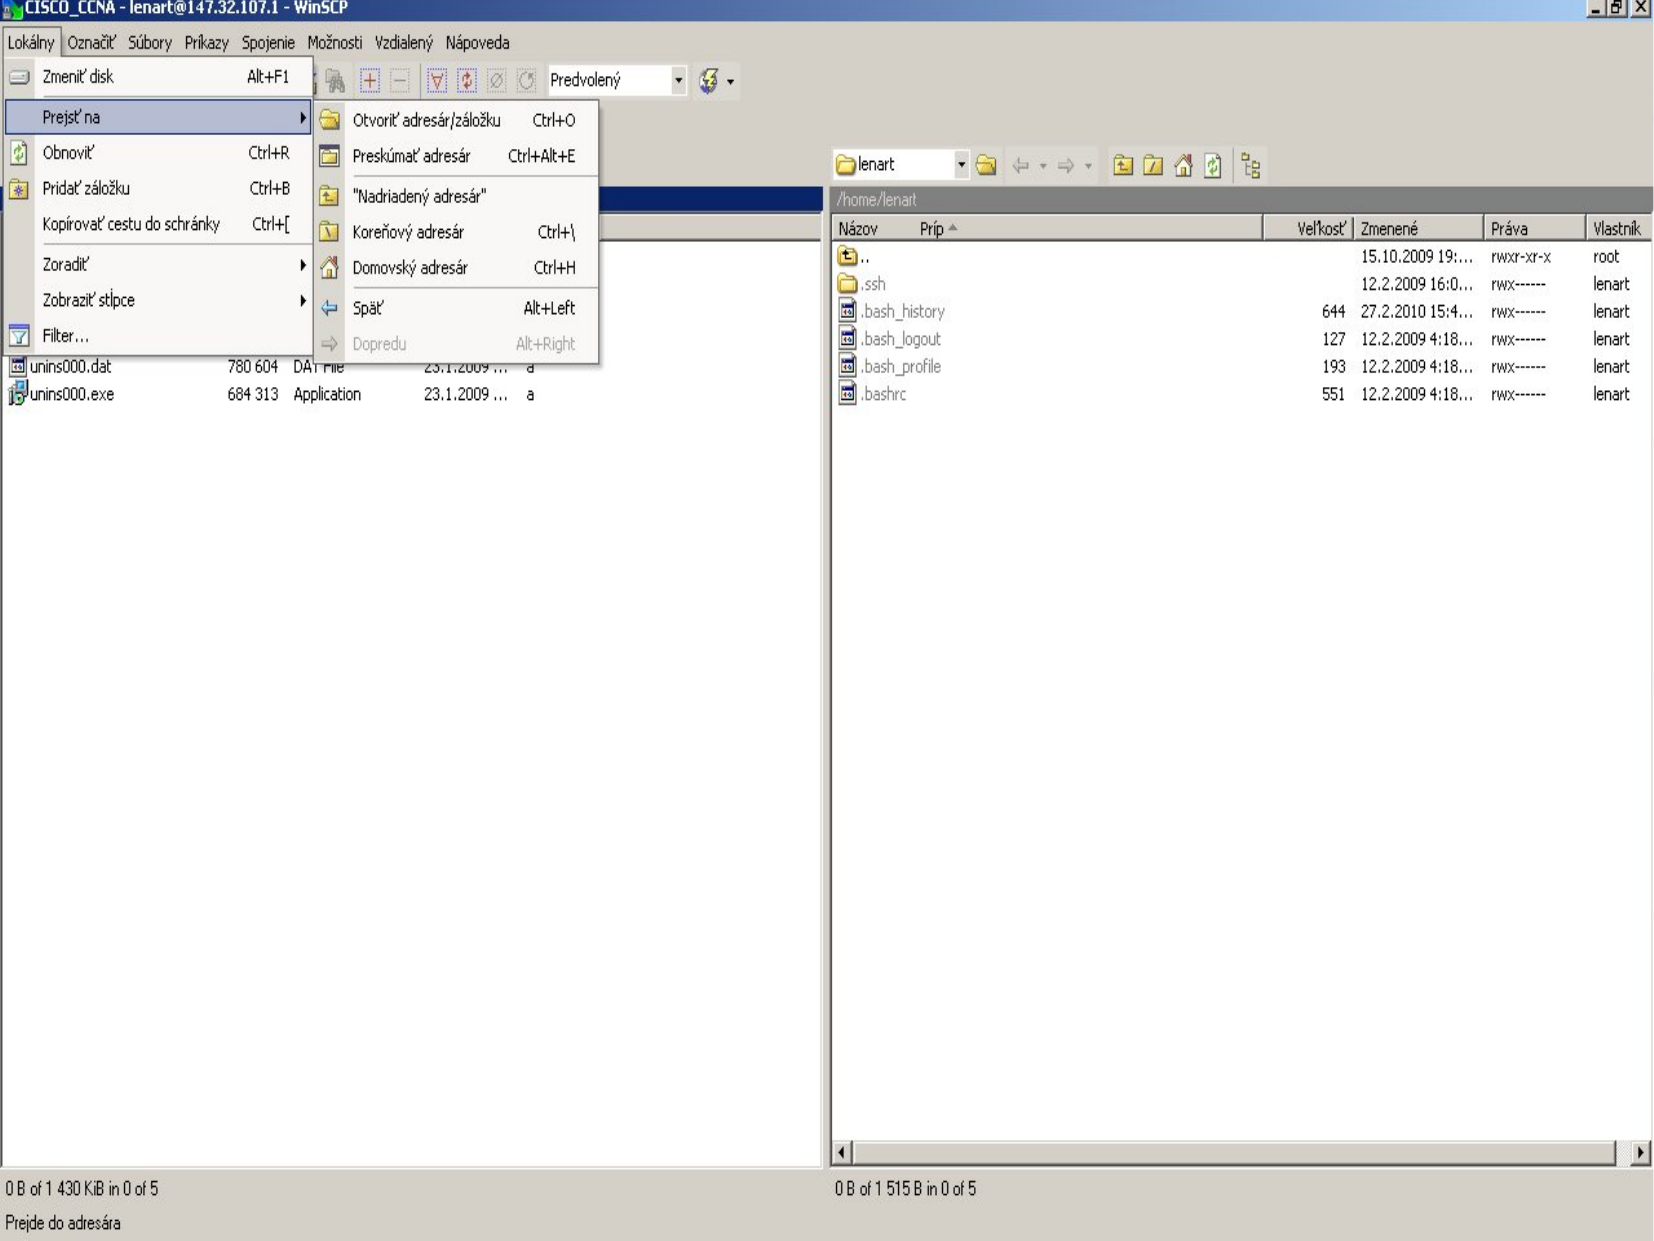

# Ukážka (3)
Patrik Lenárt: WinSCP
6